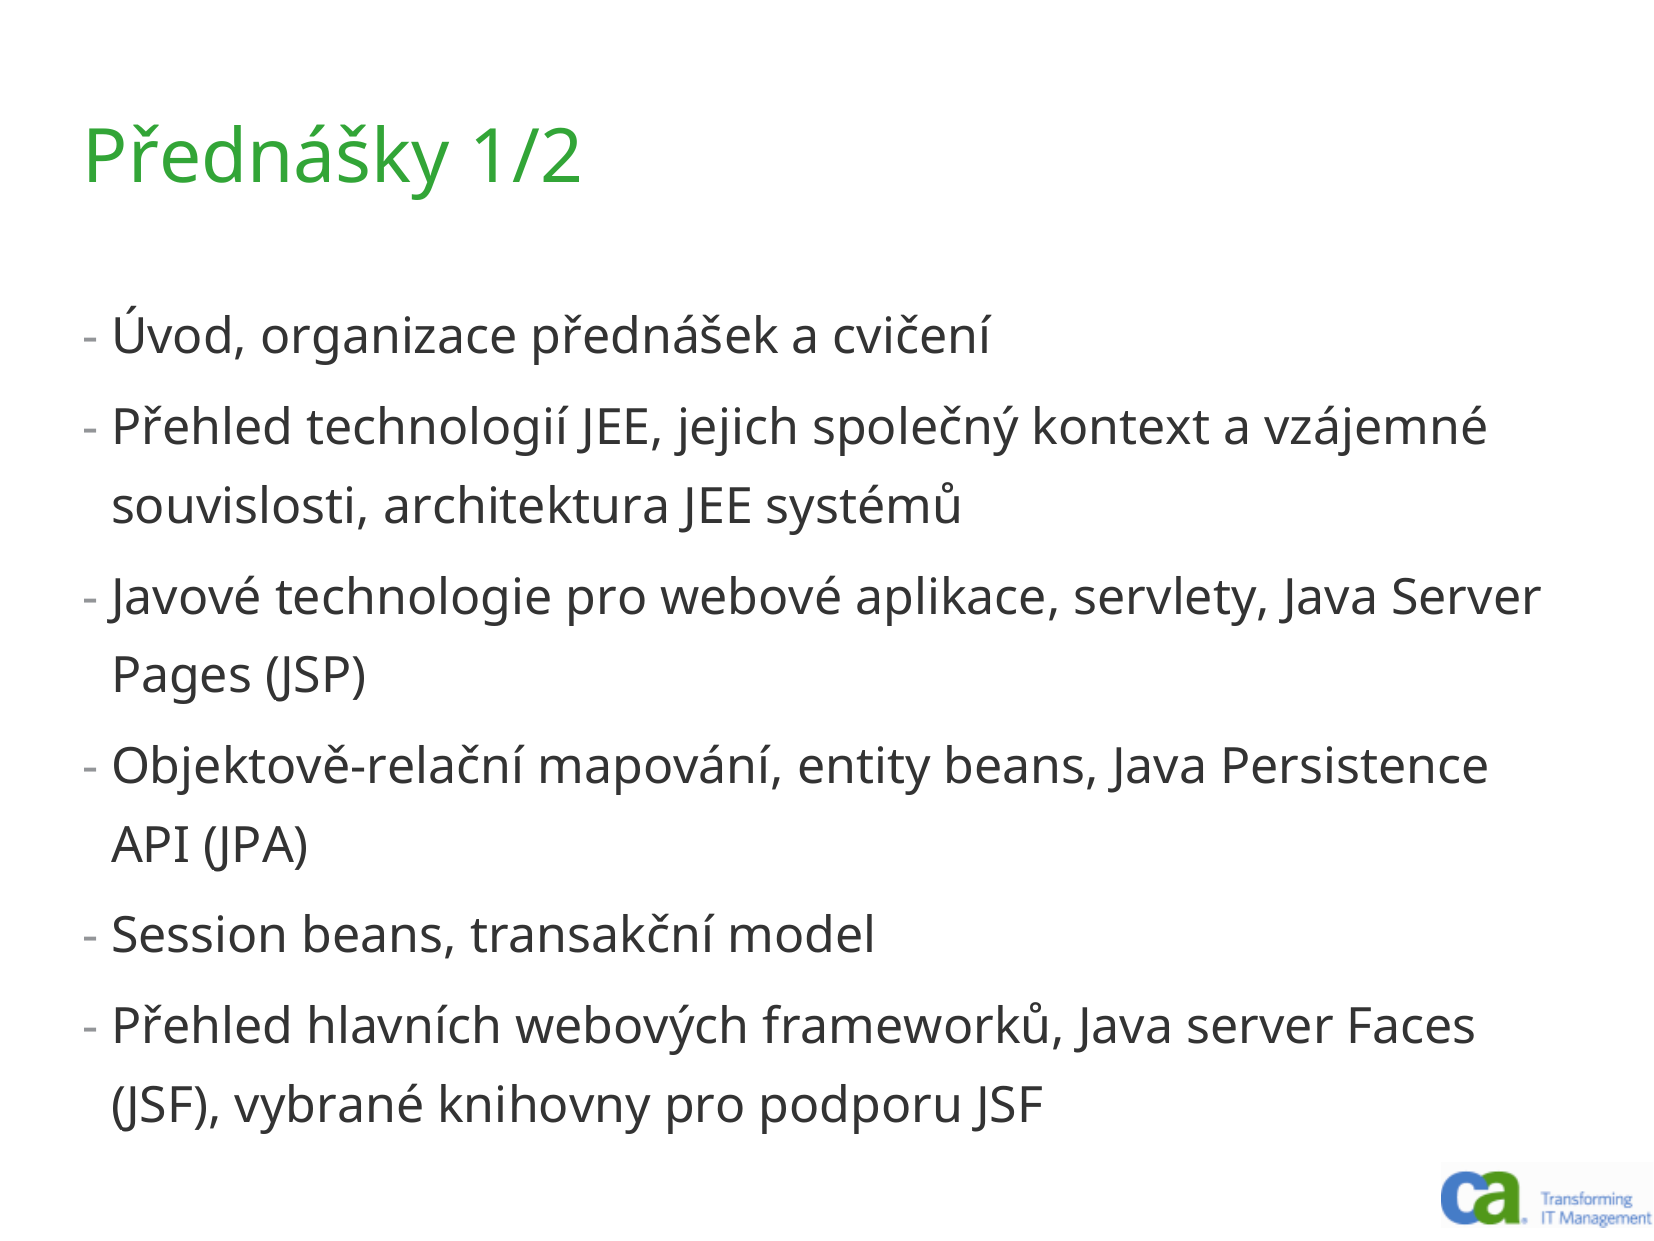

# Přednášky 1/2
Úvod, organizace přednášek a cvičení
Přehled technologií JEE, jejich společný kontext a vzájemné souvislosti, architektura JEE systémů
Javové technologie pro webové aplikace, servlety, Java Server Pages (JSP)
Objektově-relační mapování, entity beans, Java Persistence API (JPA)
Session beans, transakční model
Přehled hlavních webových frameworků, Java server Faces (JSF), vybrané knihovny pro podporu JSF